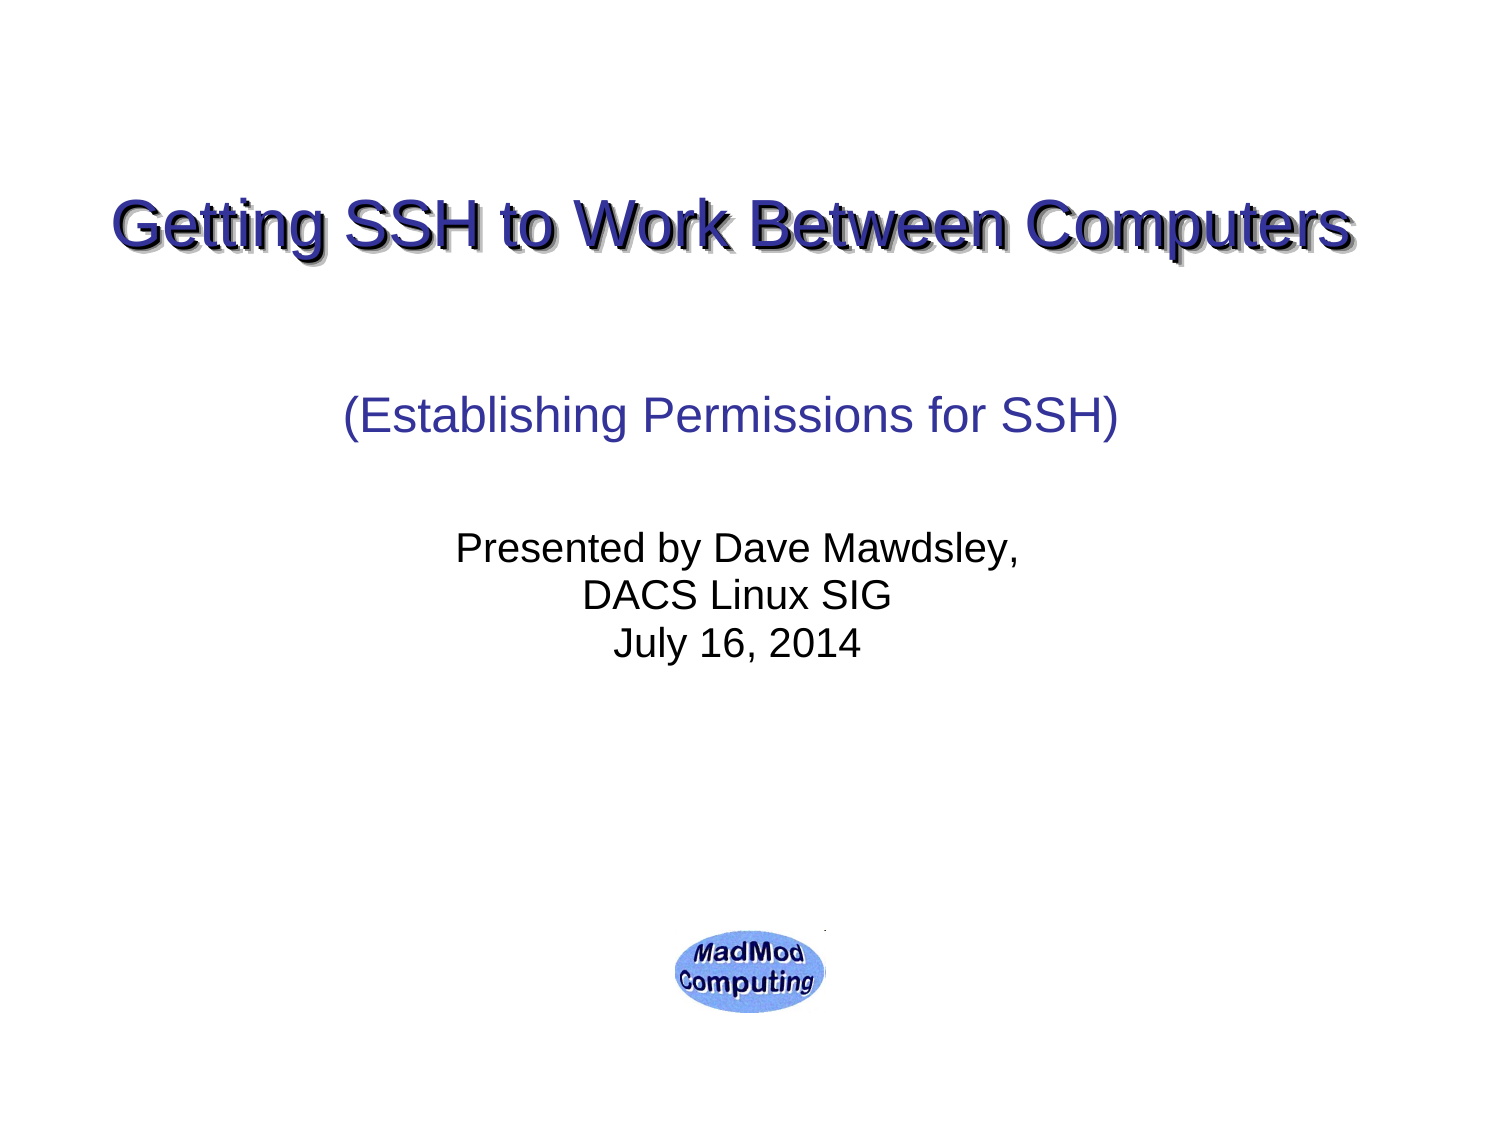

# Getting SSH to Work Between Computers
(Establishing Permissions for SSH)
Presented by Dave Mawdsley,
DACS Linux SIG
July 16, 2014